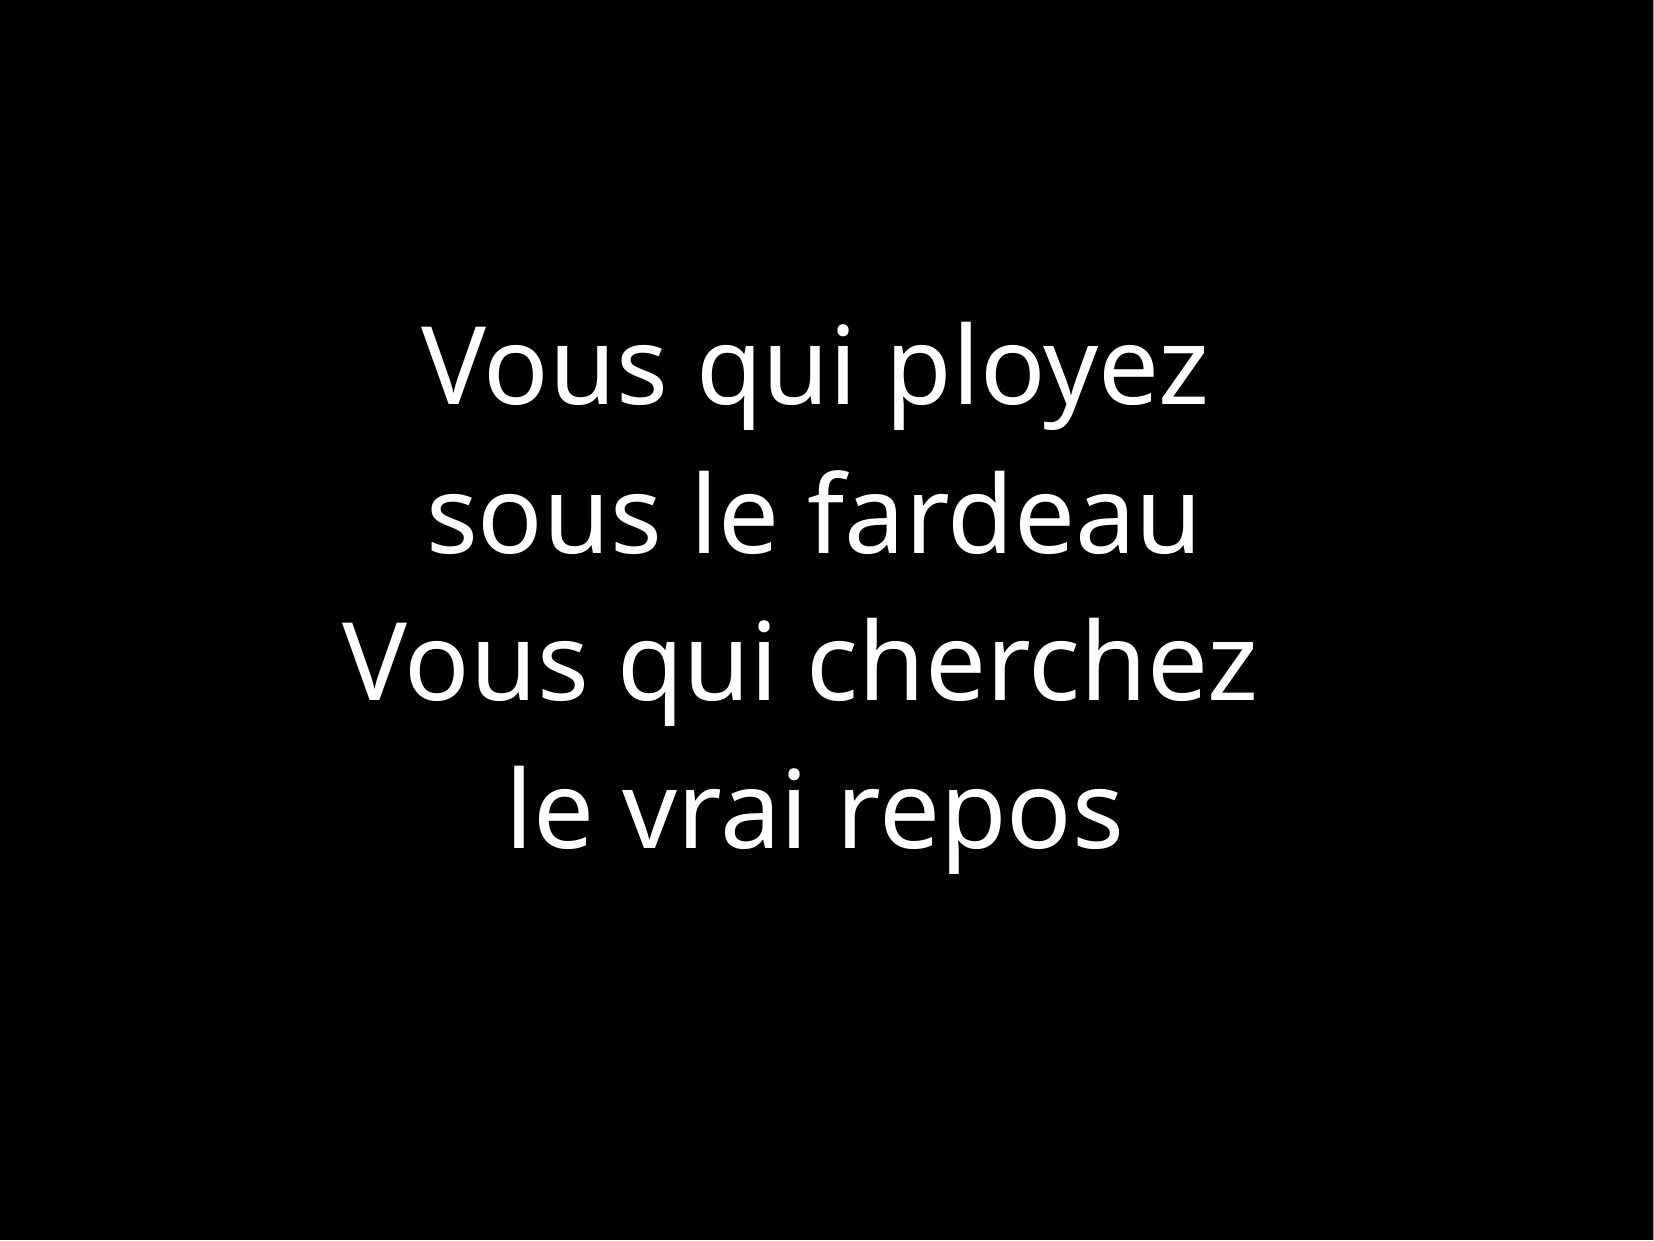

# Vous qui ployez
sous le fardeau
Vous qui cherchez
le vrai repos